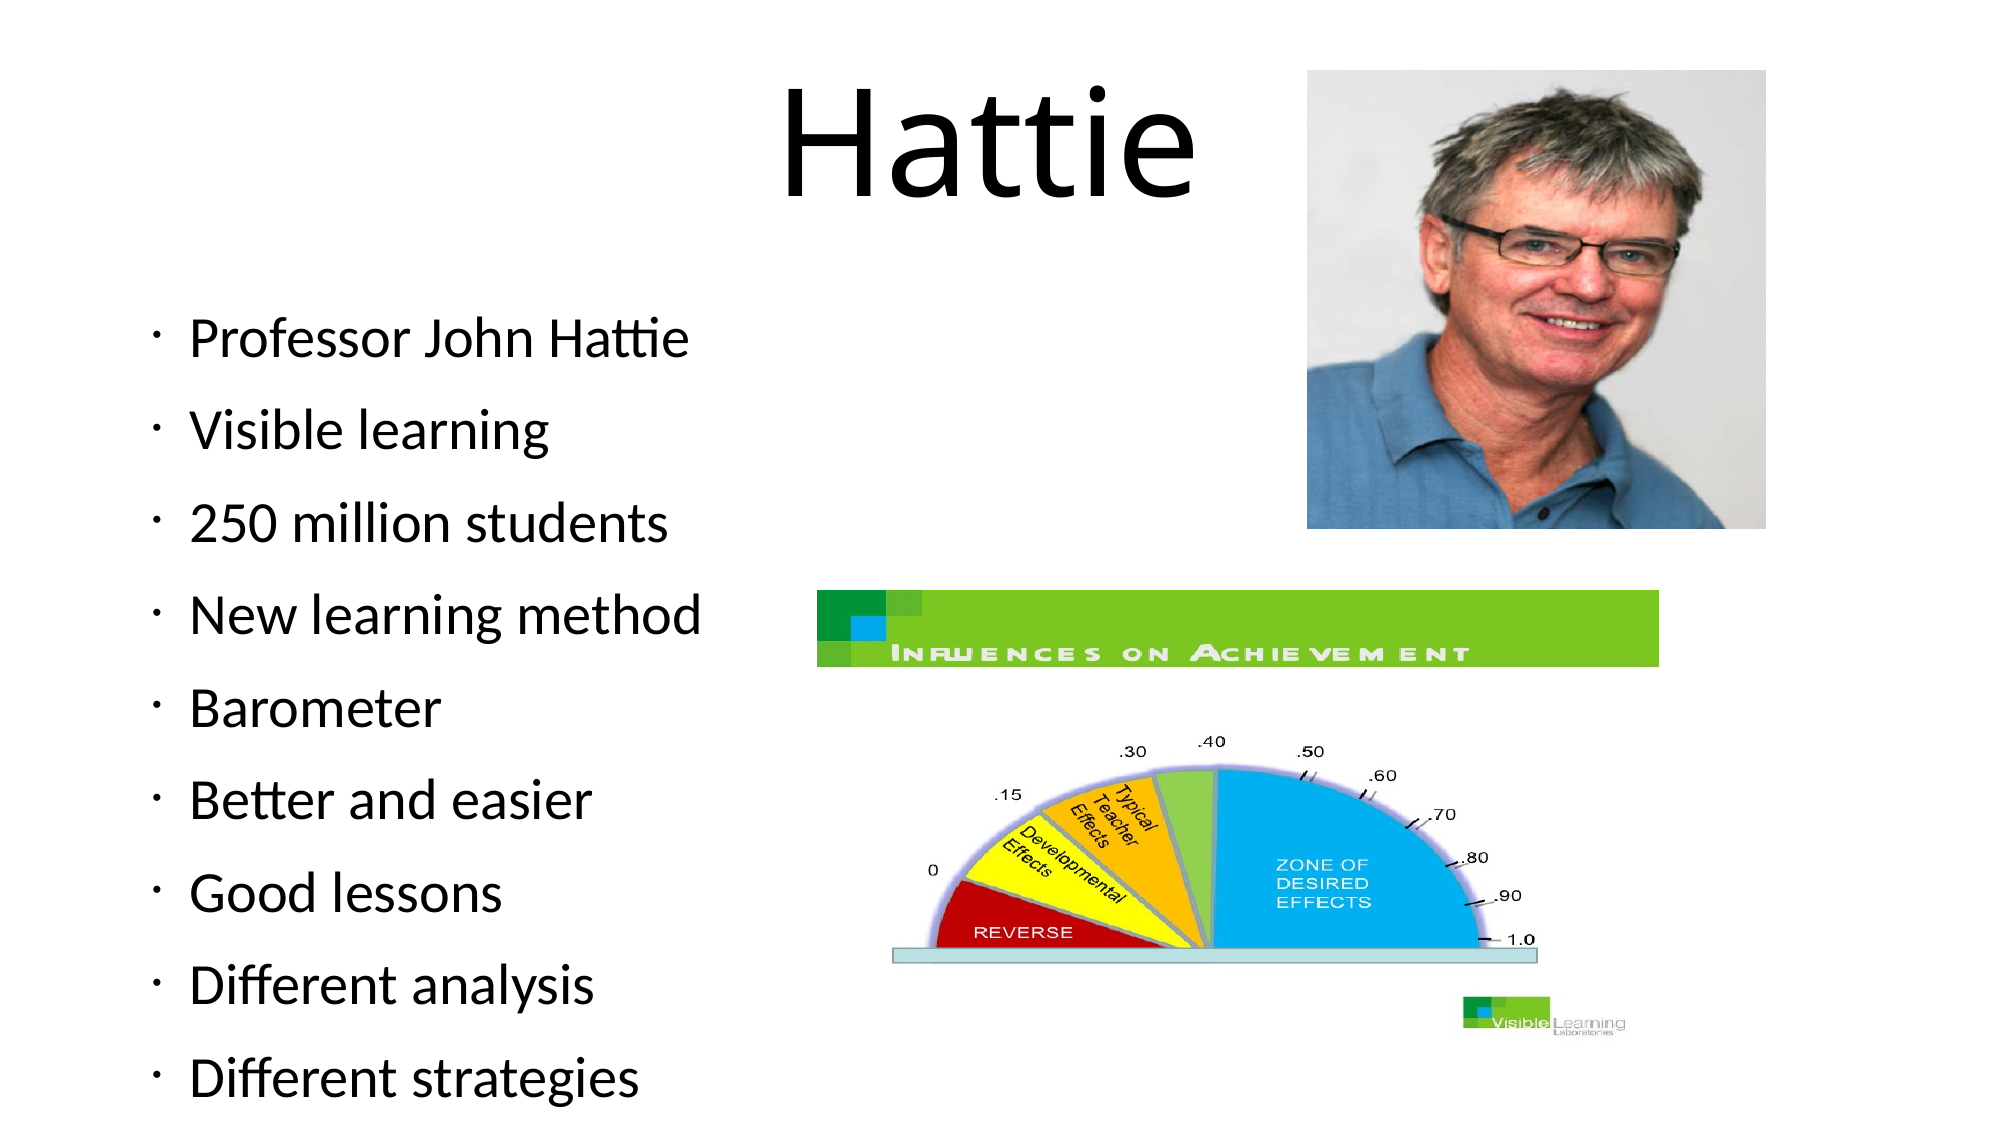

# Hattie
Professor John Hattie
Visible learning
250 million students
New learning method
Barometer
Better and easier
Good lessons
Different analysis
Different strategies